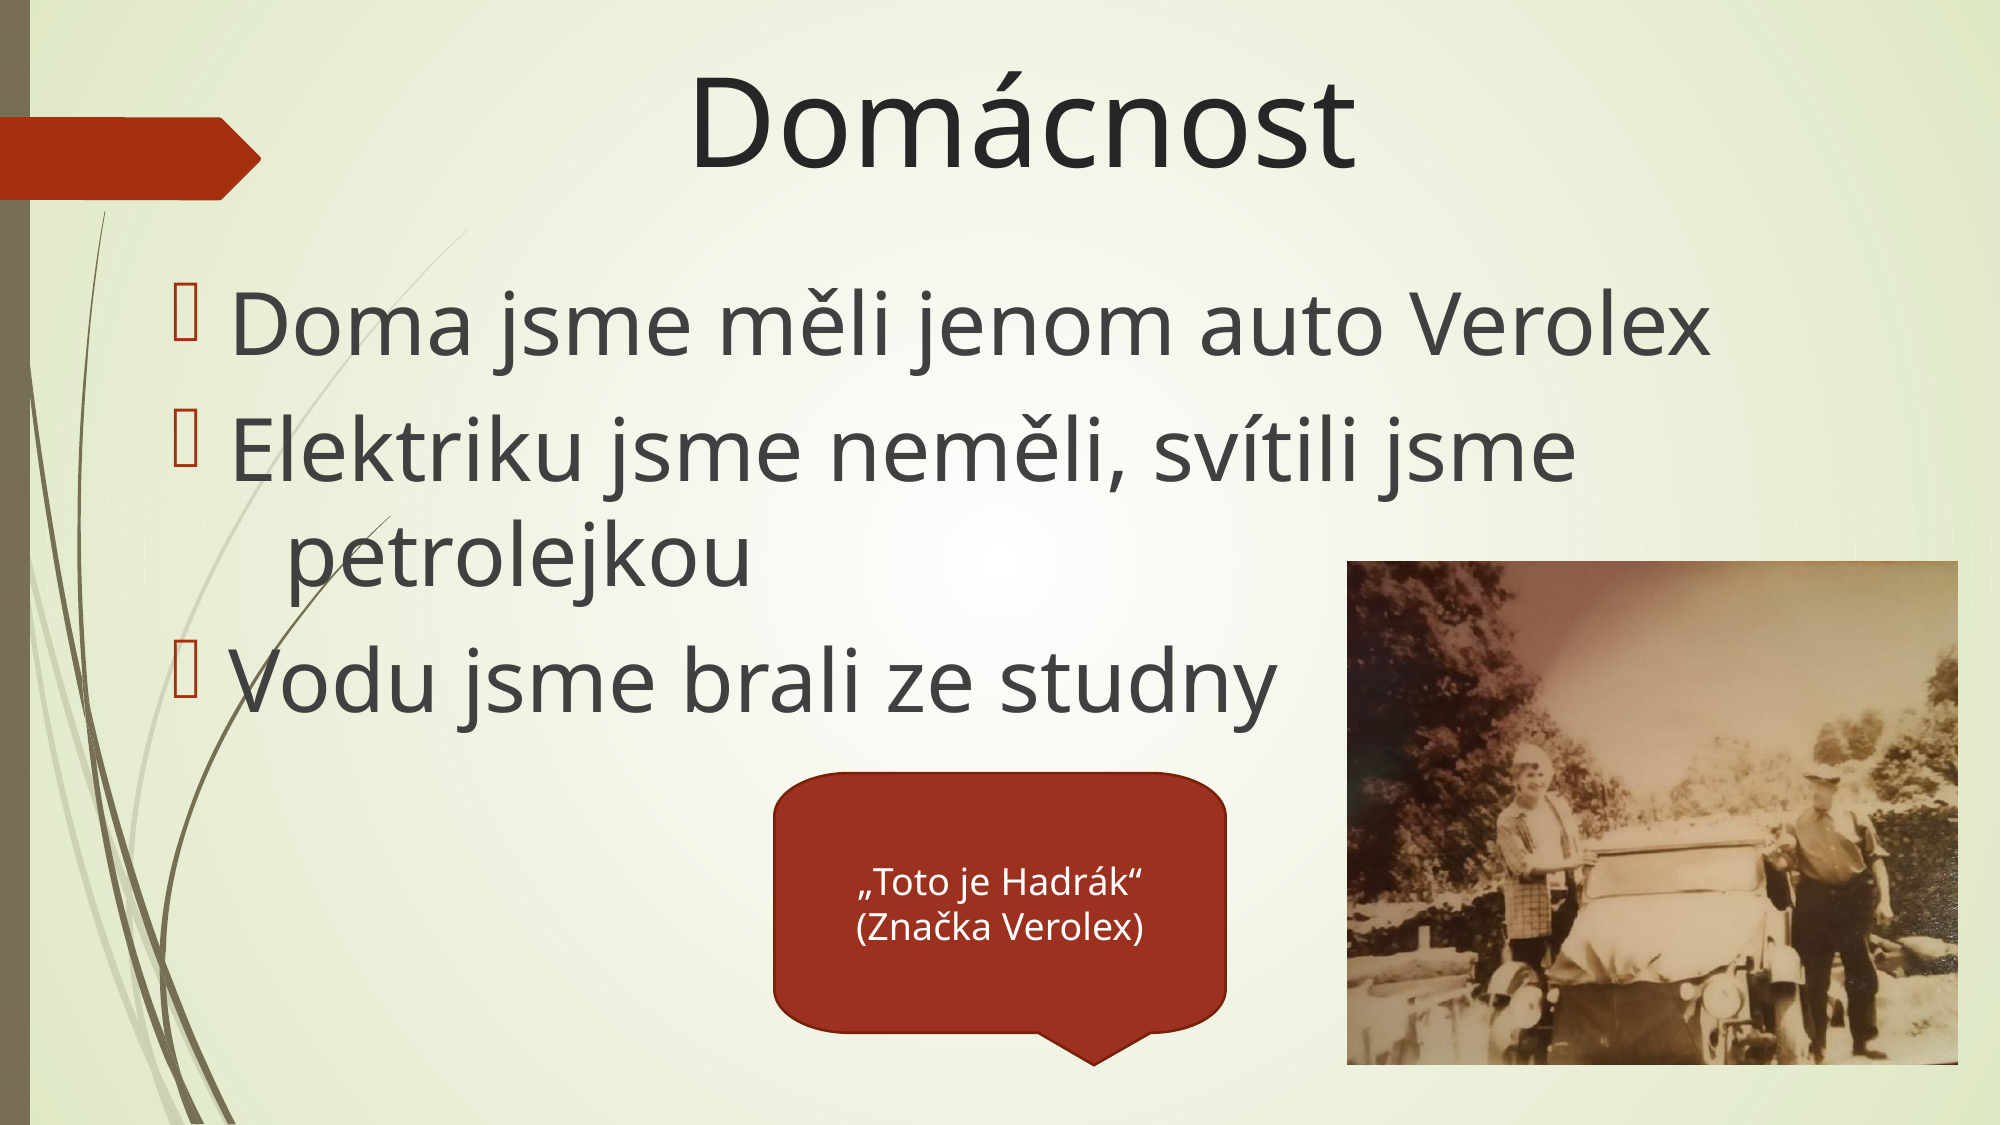

# Domácnost
Doma jsme měli jenom auto Verolex
Elektriku jsme neměli, svítili jsme petrolejkou
Vodu jsme brali ze studny
„Toto je Hadrák“
(Značka Verolex)